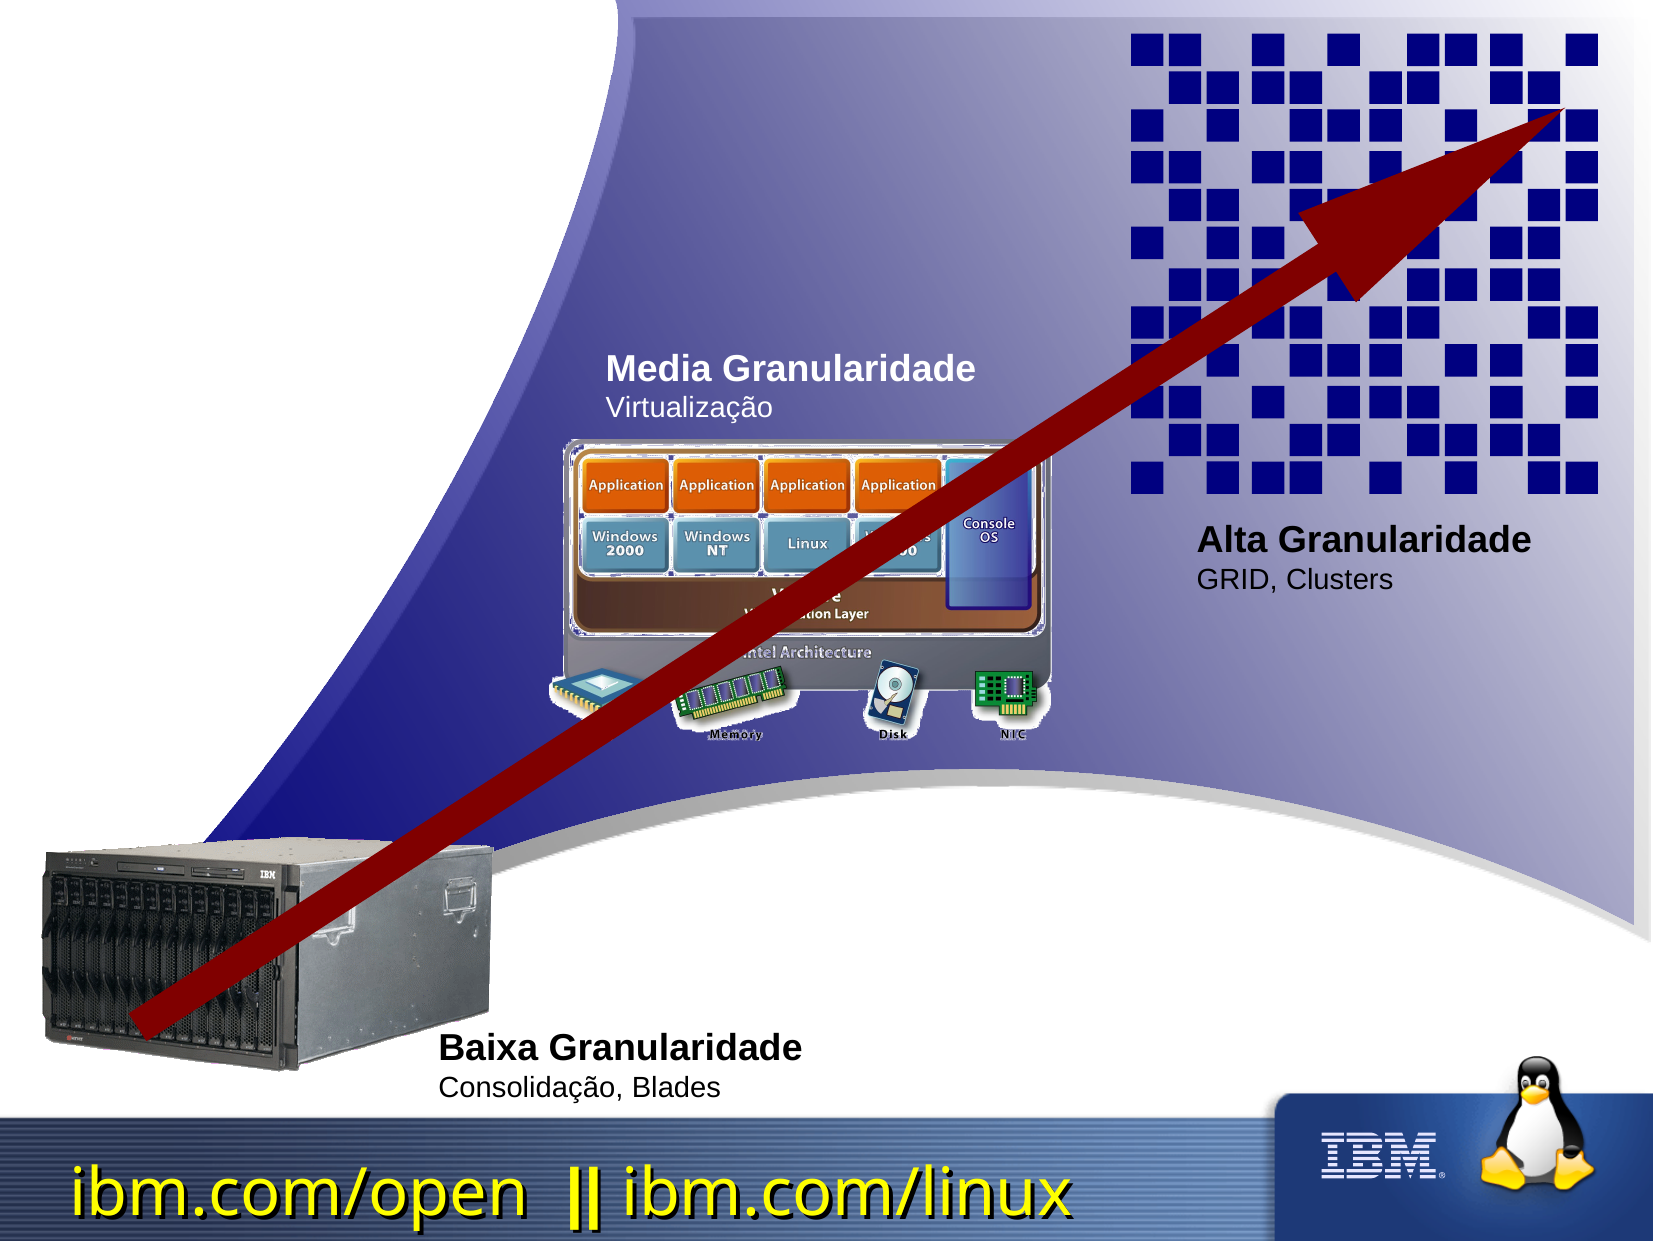

Media Granularidade
Virtualização
Alta Granularidade
GRID, Clusters
Baixa Granularidade
Consolidação, Blades